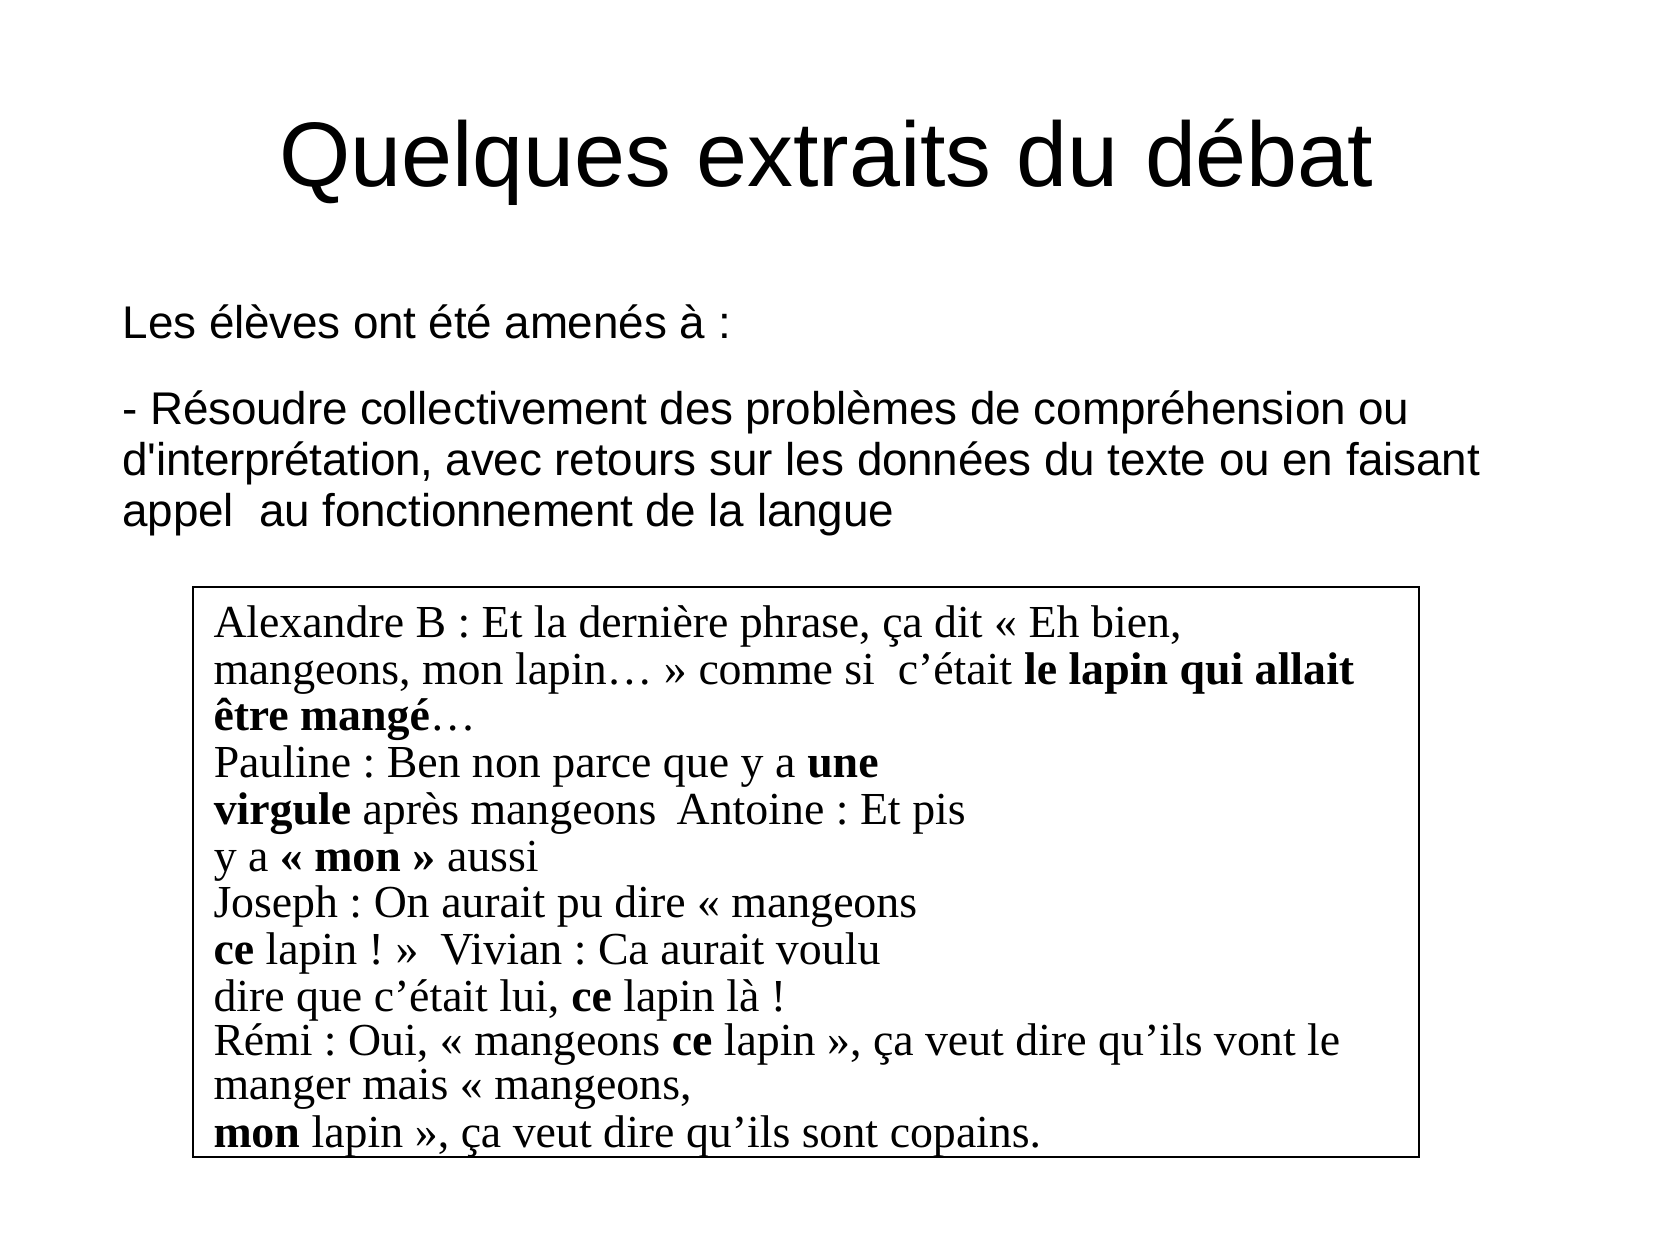

# Quelques extraits du débat
Les élèves ont été amenés à :
- Résoudre collectivement des problèmes de compréhension ou d'interprétation, avec retours sur les données du texte ou en faisant appel au fonctionnement de la langue
Alexandre B : Et la dernière phrase, ça dit « Eh bien, mangeons, mon lapin… » comme si c’était le lapin qui allait être mangé…
Pauline : Ben non parce que y a une virgule après mangeons Antoine : Et pis y a « mon » aussi
Joseph : On aurait pu dire « mangeons ce lapin ! » Vivian : Ca aurait voulu dire que c’était lui, ce lapin là !
Rémi : Oui, « mangeons ce lapin », ça veut dire qu’ils vont le manger mais « mangeons,
mon lapin », ça veut dire qu’ils sont copains.